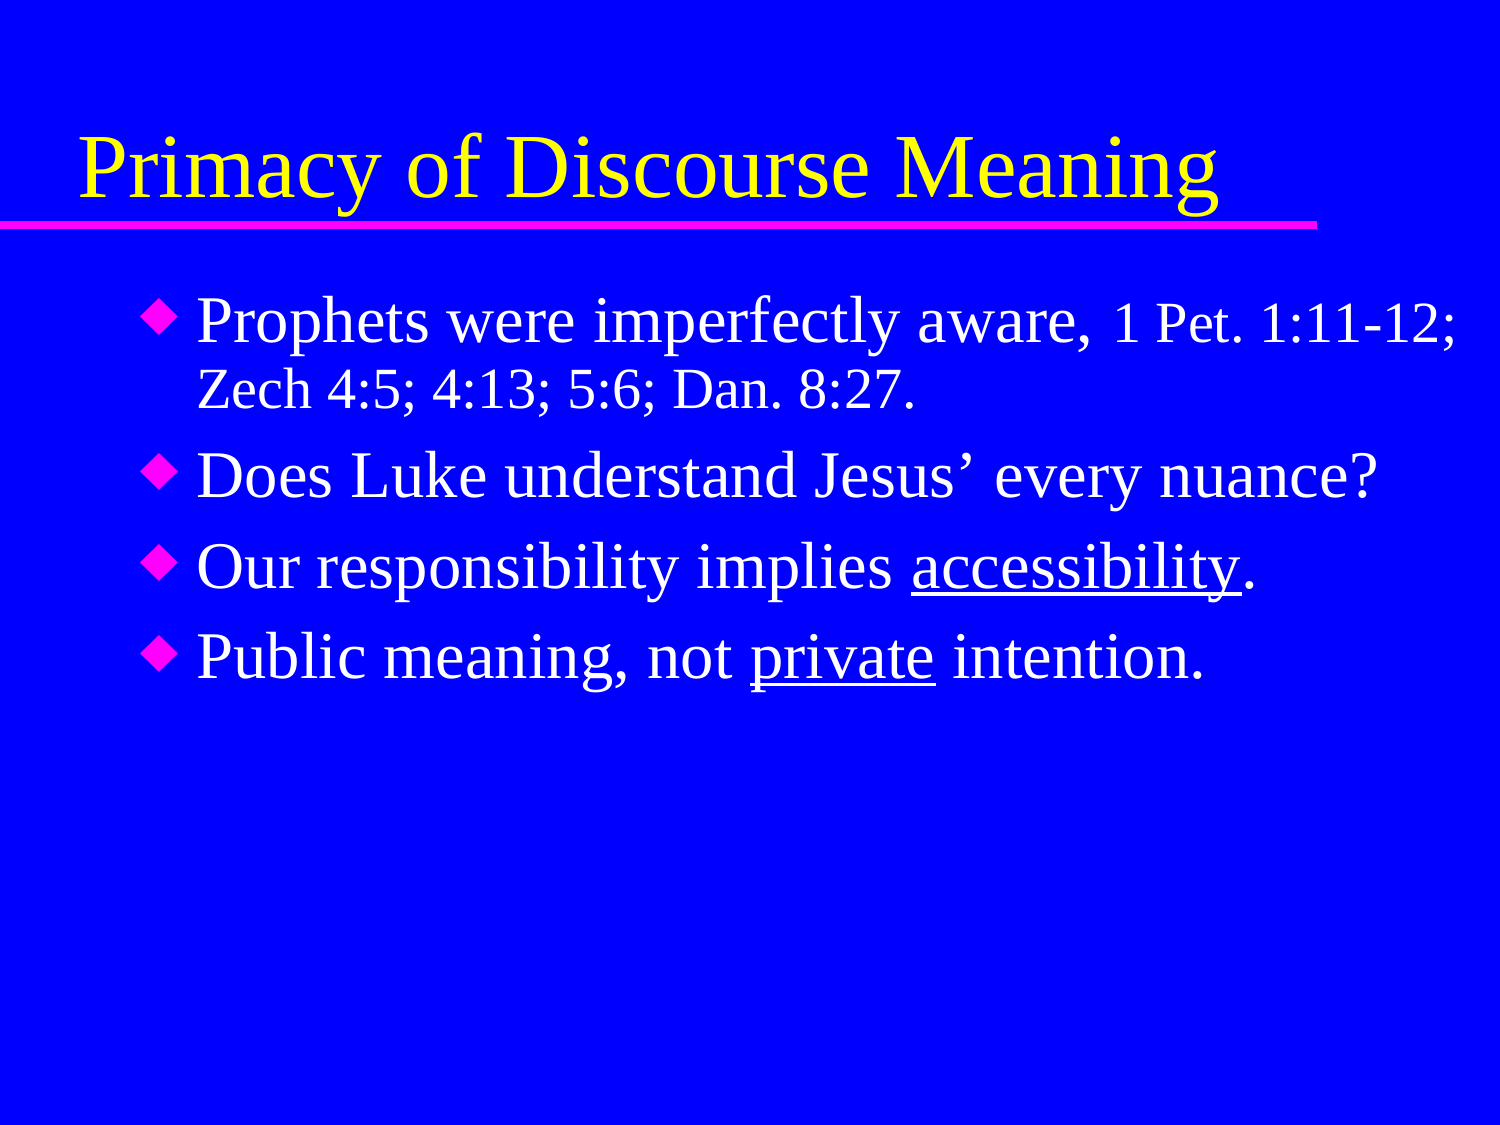

# Primacy of Discourse Meaning
Prophets were imperfectly aware, 1 Pet. 1:11-12; Zech 4:5; 4:13; 5:6; Dan. 8:27.
Does Luke understand Jesus’ every nuance?
Our responsibility implies accessibility.
Public meaning, not private intention.